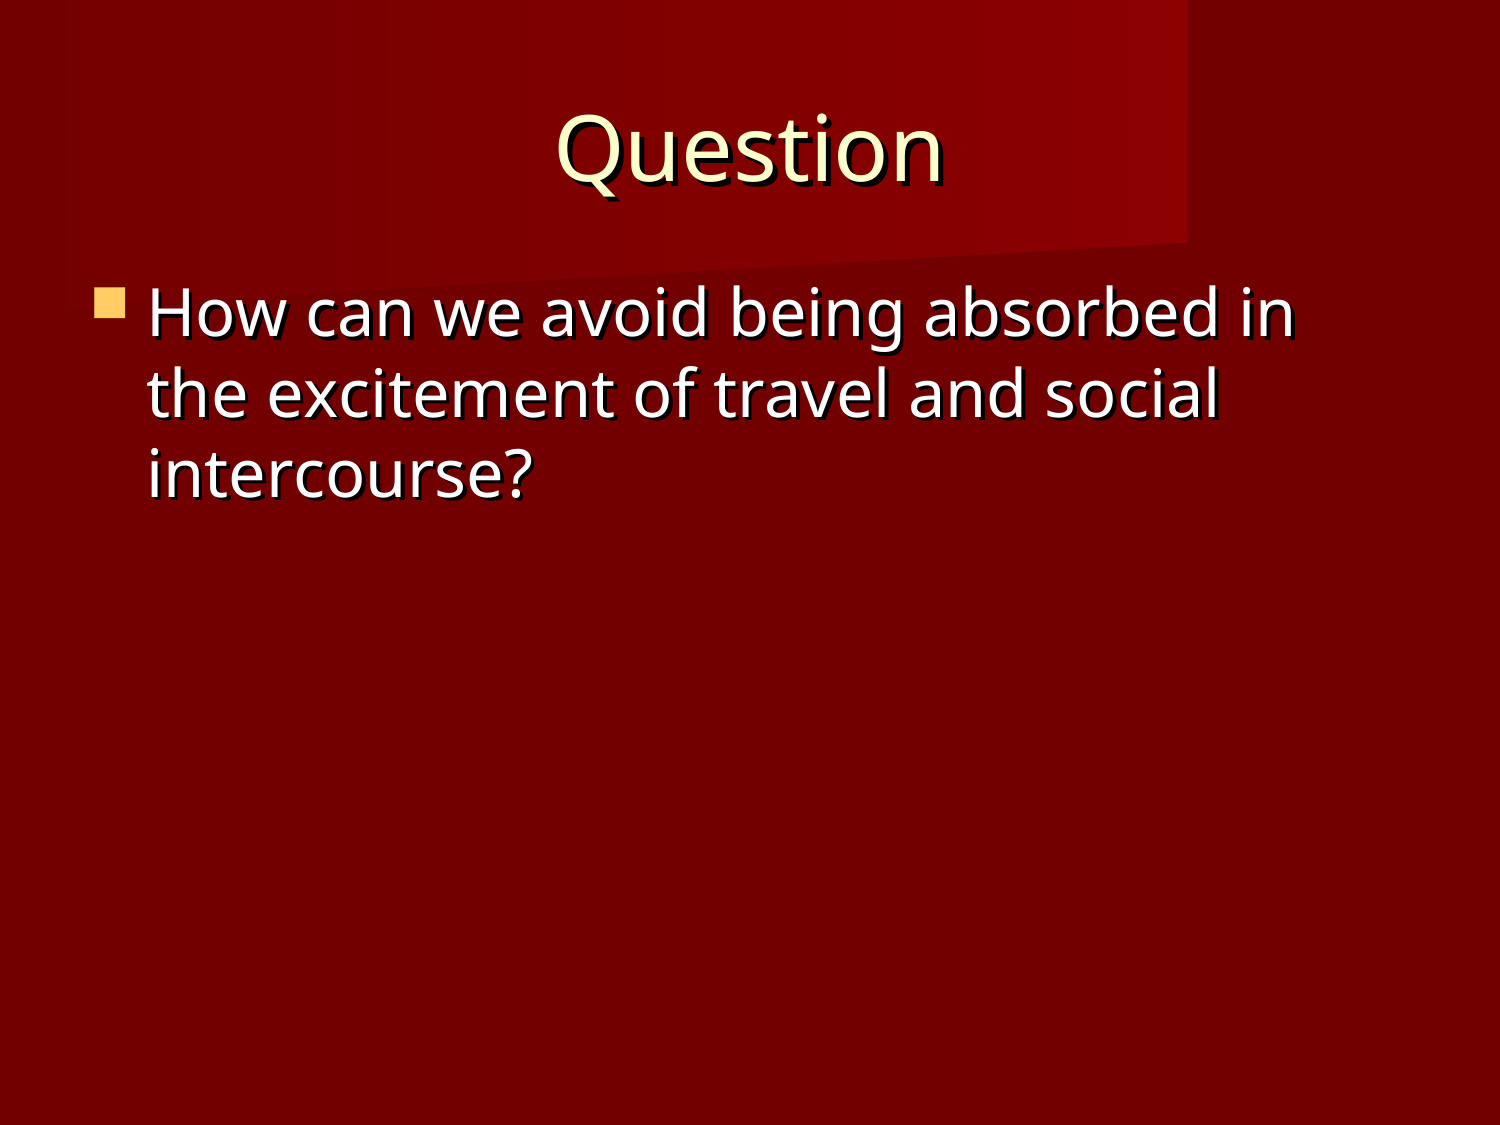

# Question
How can we avoid being absorbed in the excitement of travel and social intercourse?